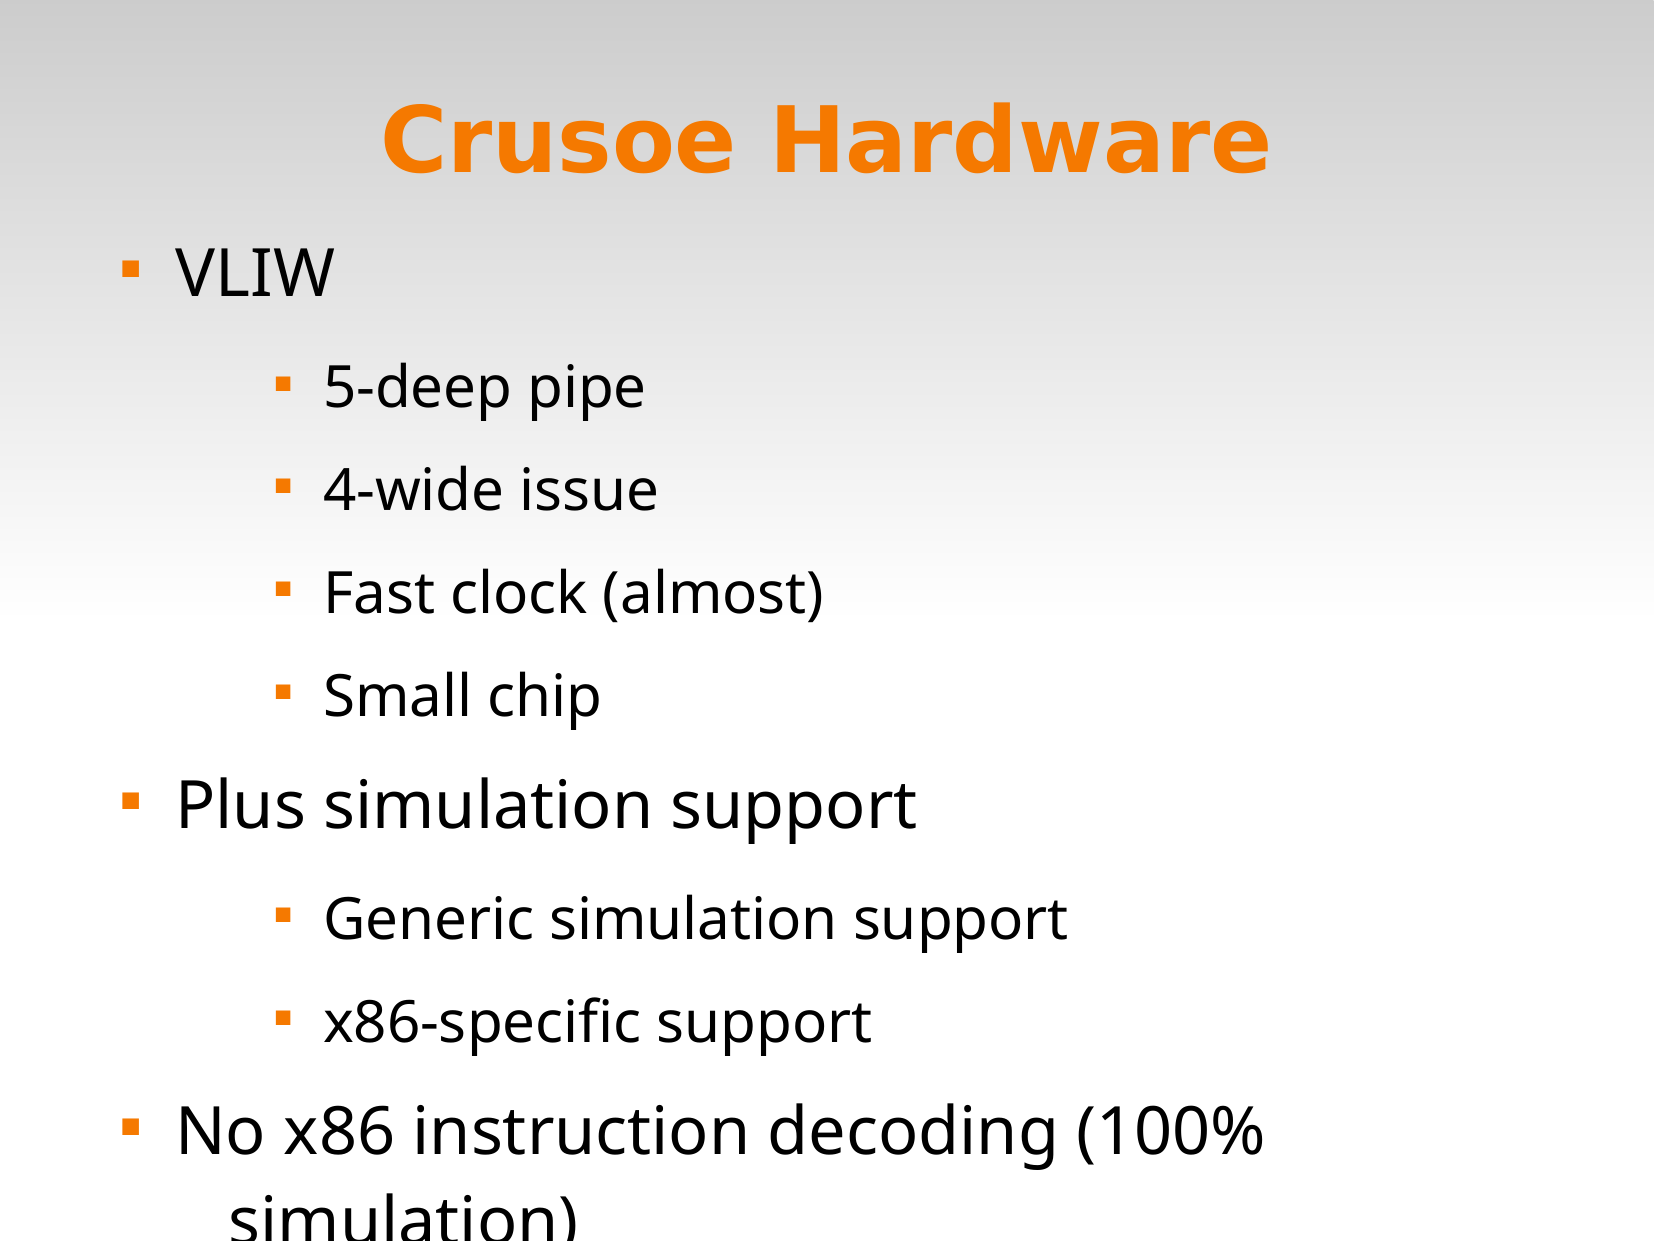

# Crusoe Hardware
VLIW
5-deep pipe
4-wide issue
Fast clock (almost)
Small chip
Plus simulation support
Generic simulation support
x86-specific support
No x86 instruction decoding (100% simulation)